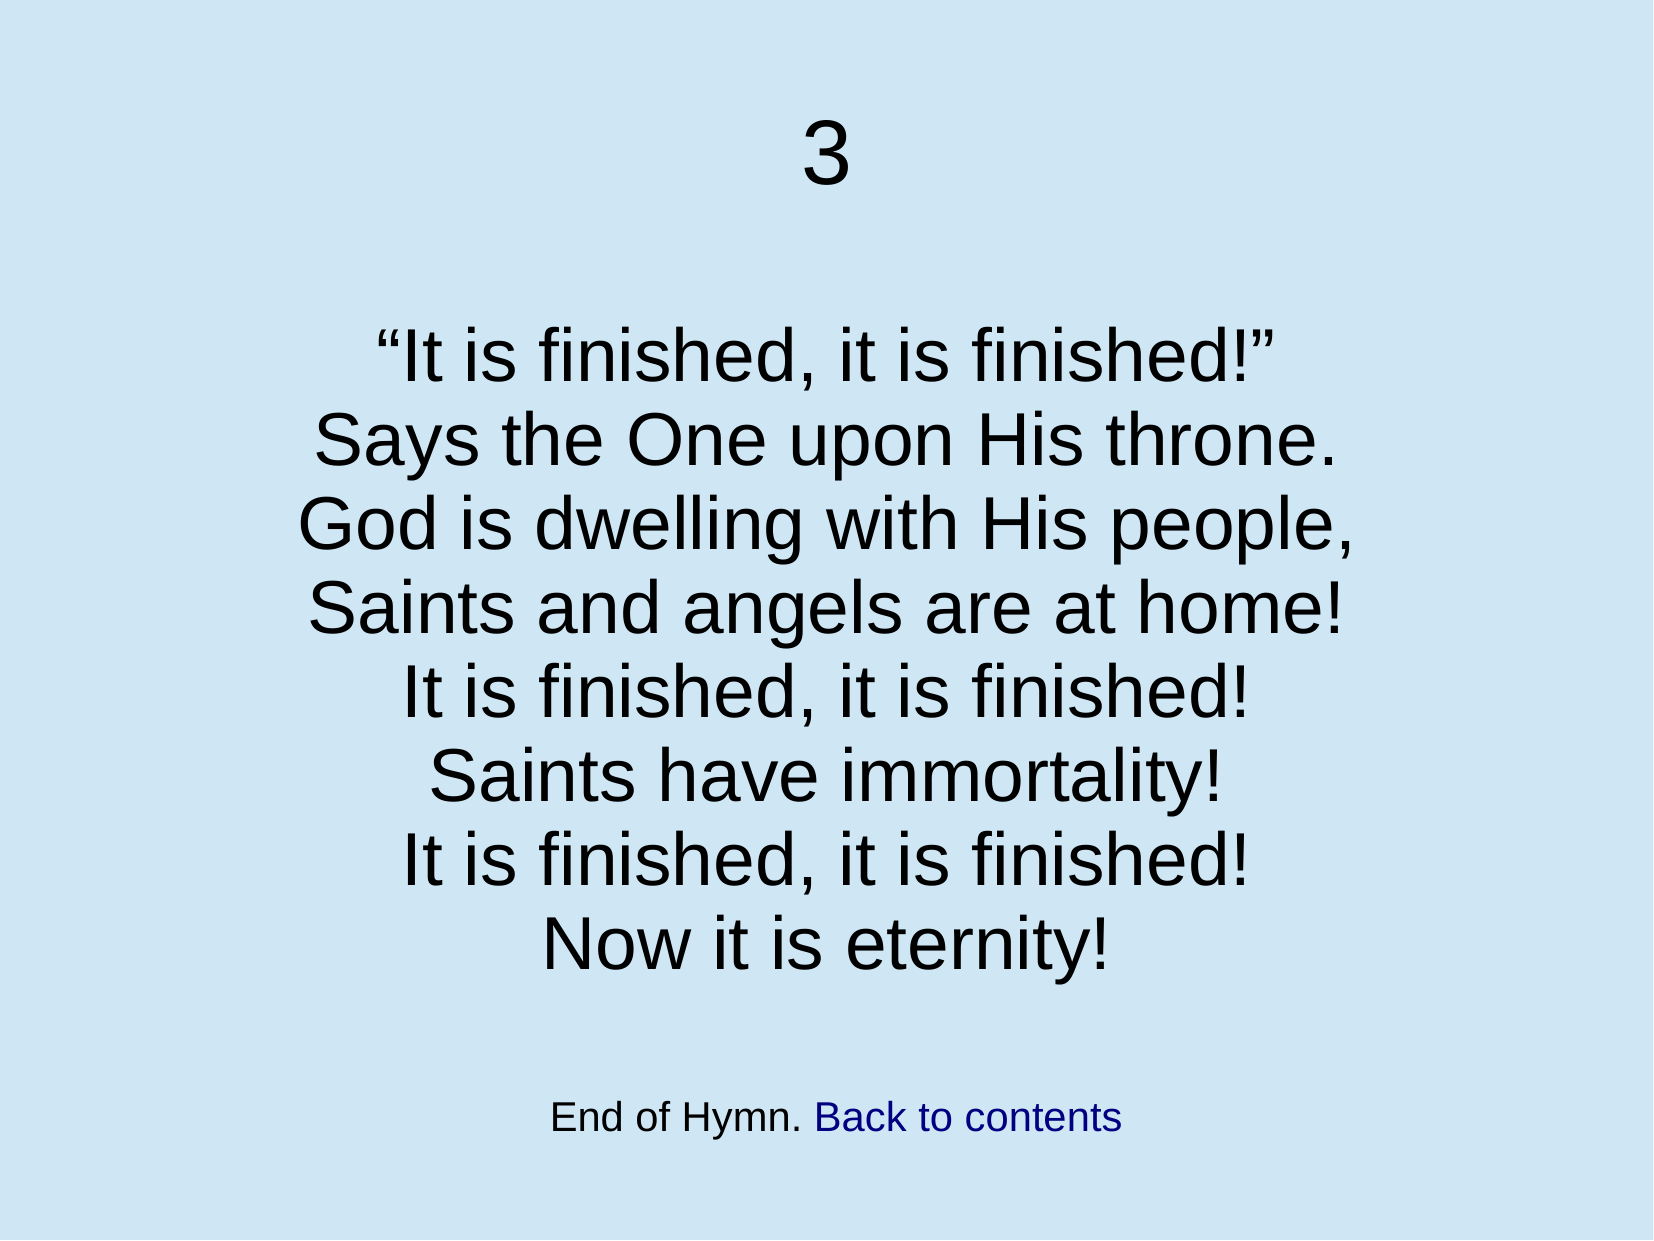

# 3
“It is finished, it is finished!”
Says the One upon His throne.
God is dwelling with His people,
Saints and angels are at home!
It is finished, it is finished!
Saints have immortality!
It is finished, it is finished!
Now it is eternity!
 End of Hymn. Back to contents